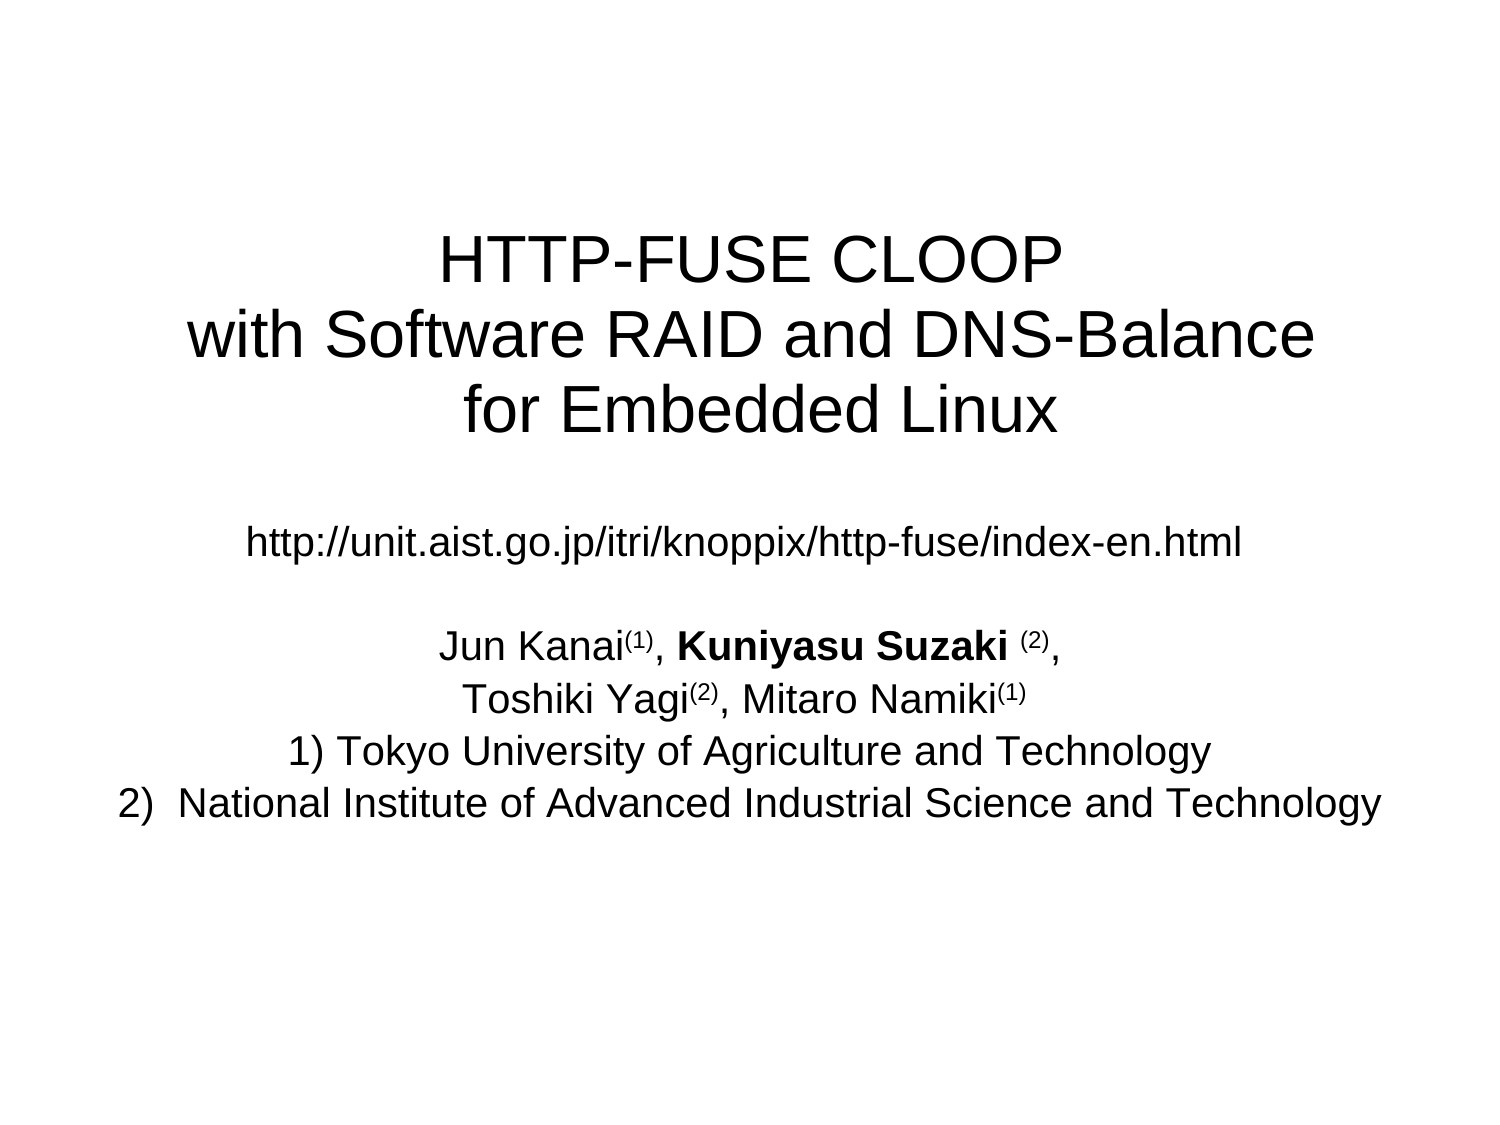

# HTTP-FUSE CLOOP with Software RAID and DNS-Balance for Embedded Linux
http://unit.aist.go.jp/itri/knoppix/http-fuse/index-en.html
Jun Kanai(1), Kuniyasu Suzaki (2),
Toshiki Yagi(2), Mitaro Namiki(1)
1) Tokyo University of Agriculture and Technology
2) National Institute of Advanced Industrial Science and Technology